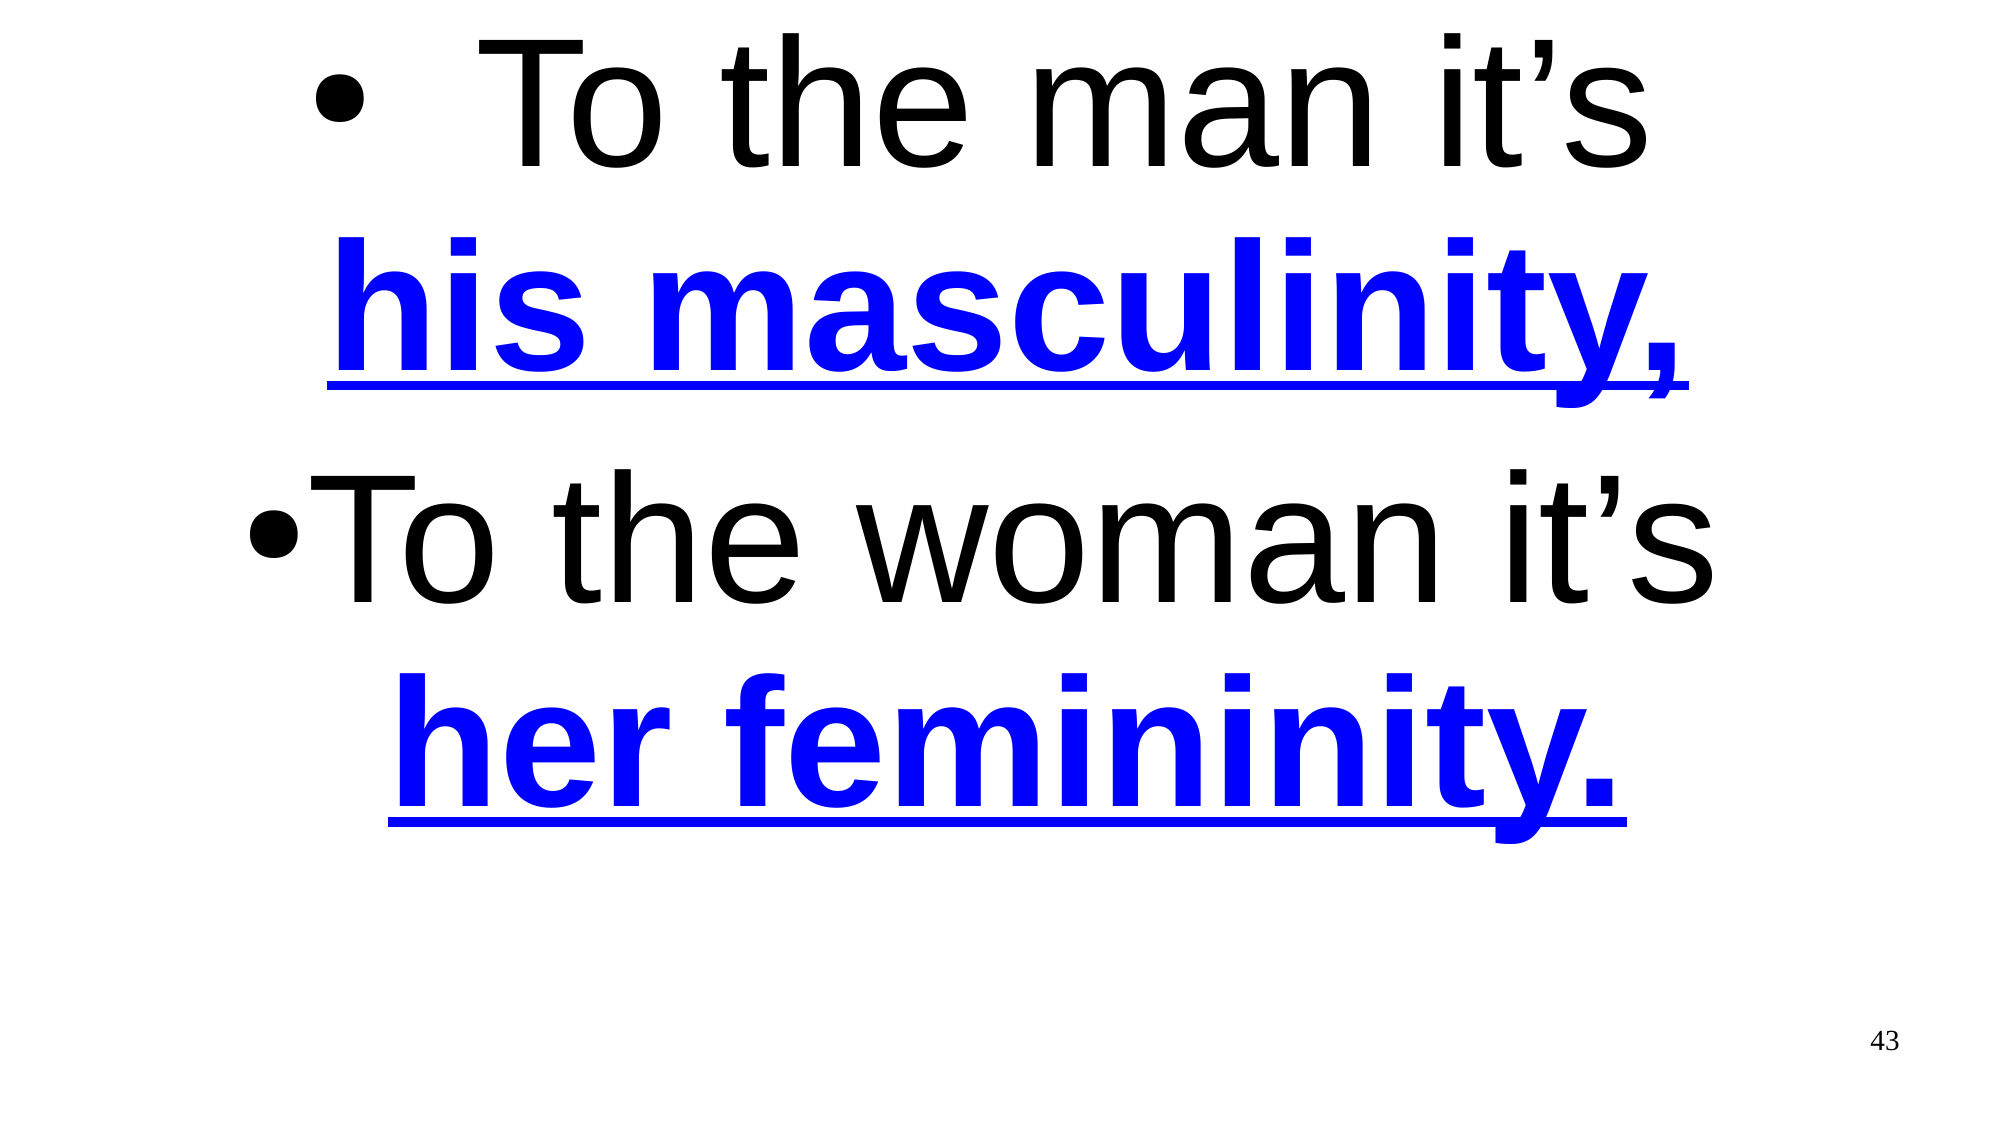

# To the man it’s his masculinity,
To the woman it’s
her femininity.
43